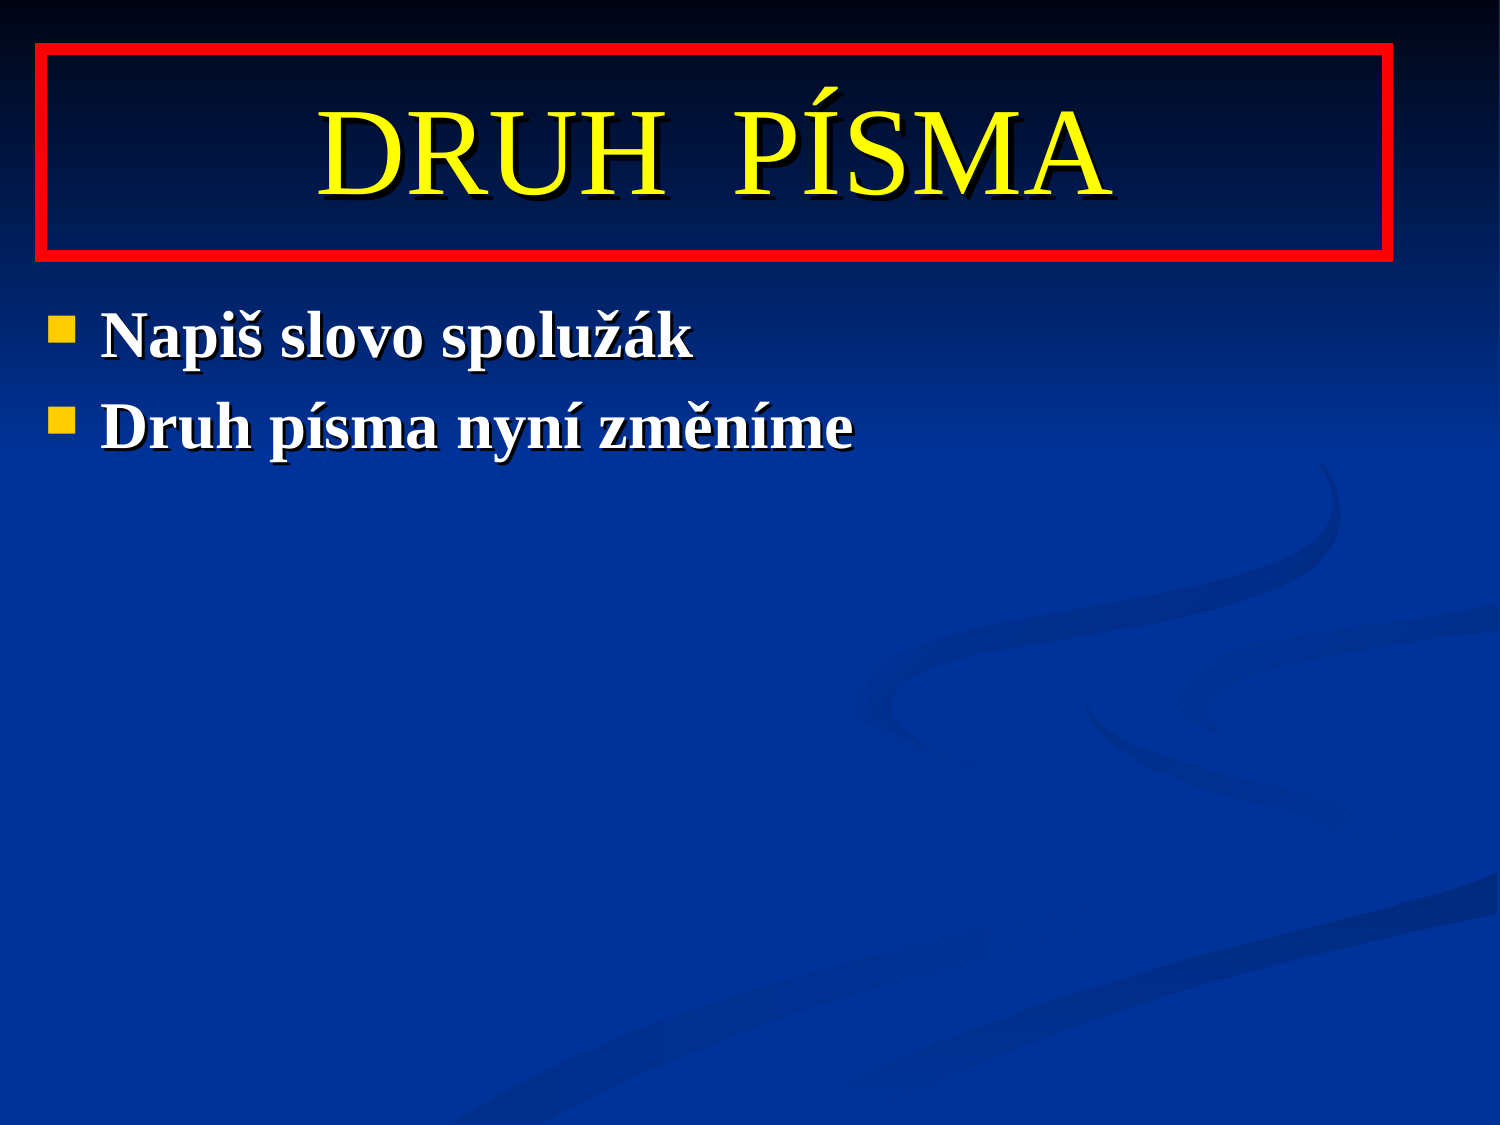

# DRUH PÍSMA
Napiš slovo spolužák
Druh písma nyní změníme